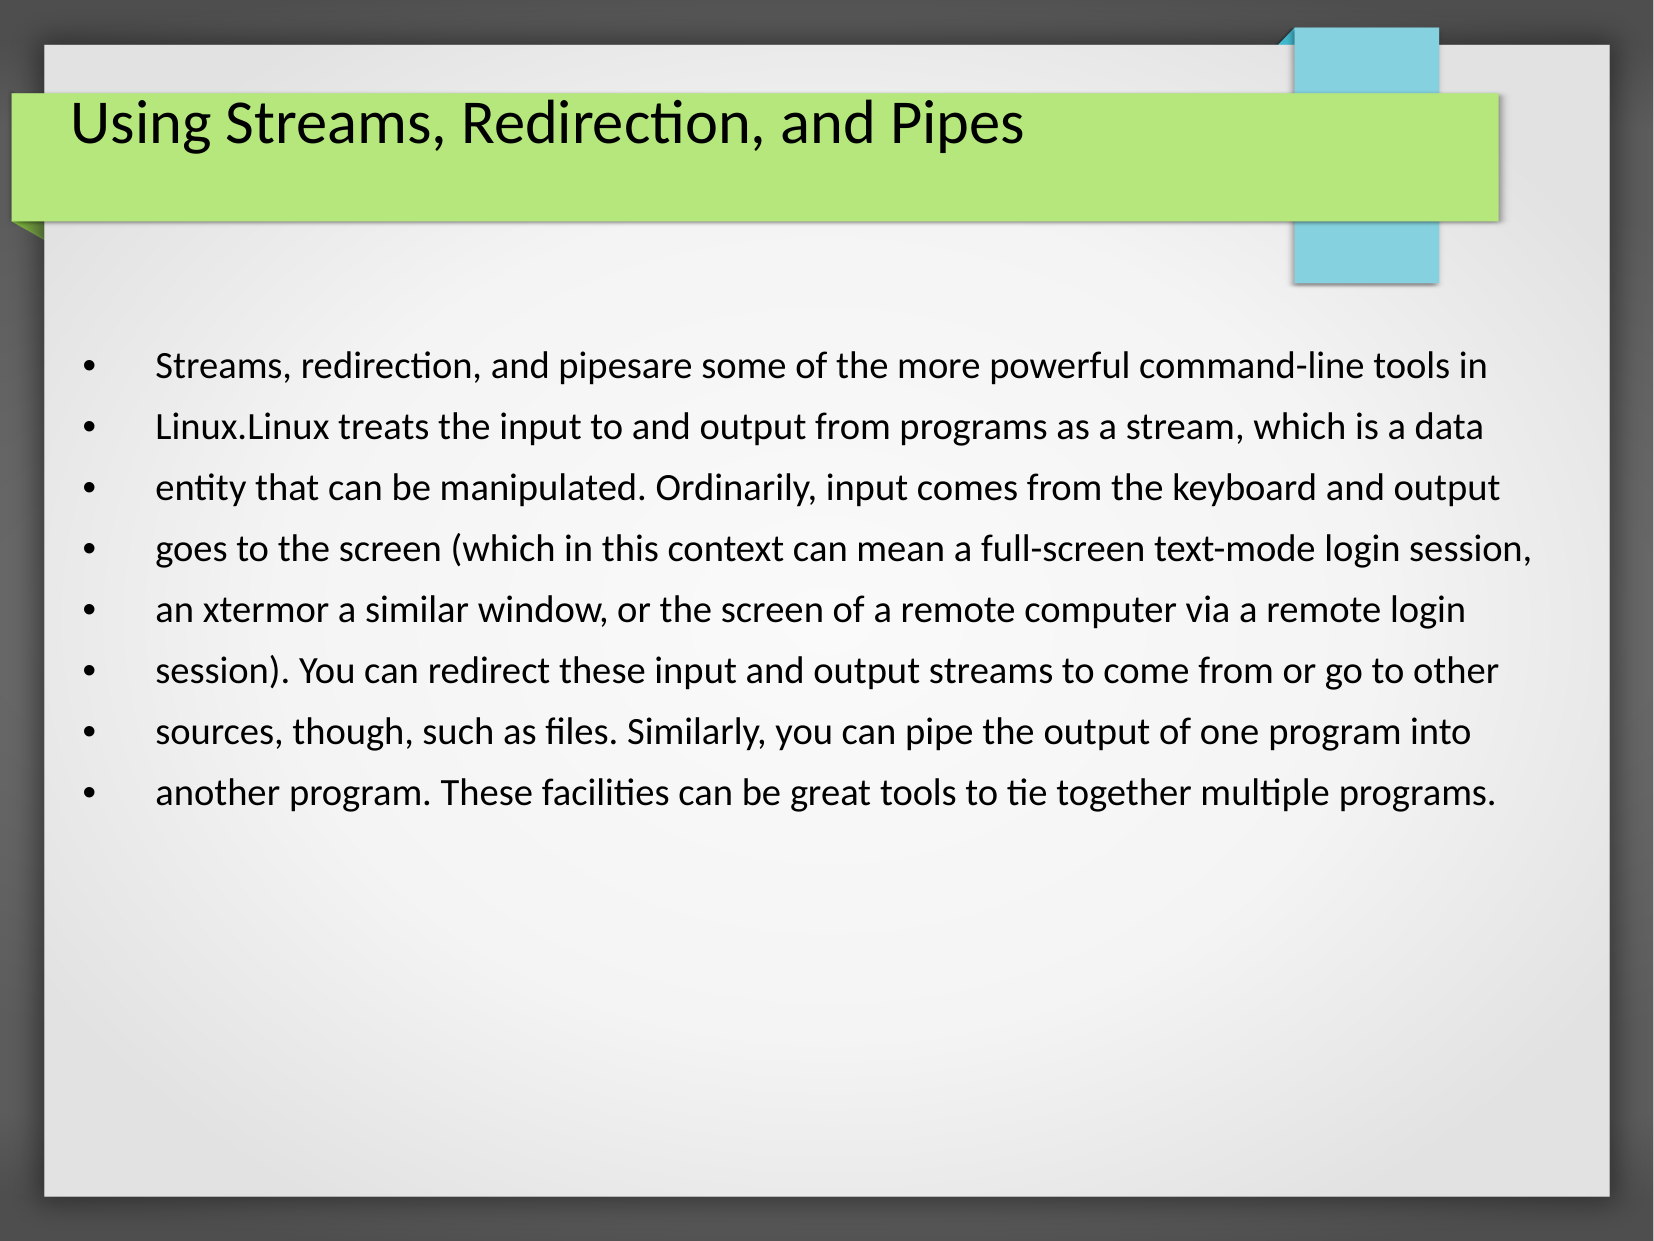

# Using Streams, Redirection, and Pipes
•	Streams, redirection, and pipesare some of the more powerful command-line tools in
•	Linux.Linux treats the input to and output from programs as a stream, which is a data
•	entity that can be manipulated. Ordinarily, input comes from the keyboard and output
•	goes to the screen (which in this context can mean a full-screen text-mode login session,
•	an xtermor a similar window, or the screen of a remote computer via a remote login
•	session). You can redirect these input and output streams to come from or go to other
•	sources, though, such as files. Similarly, you can pipe the output of one program into
•	another program. These facilities can be great tools to tie together multiple programs.